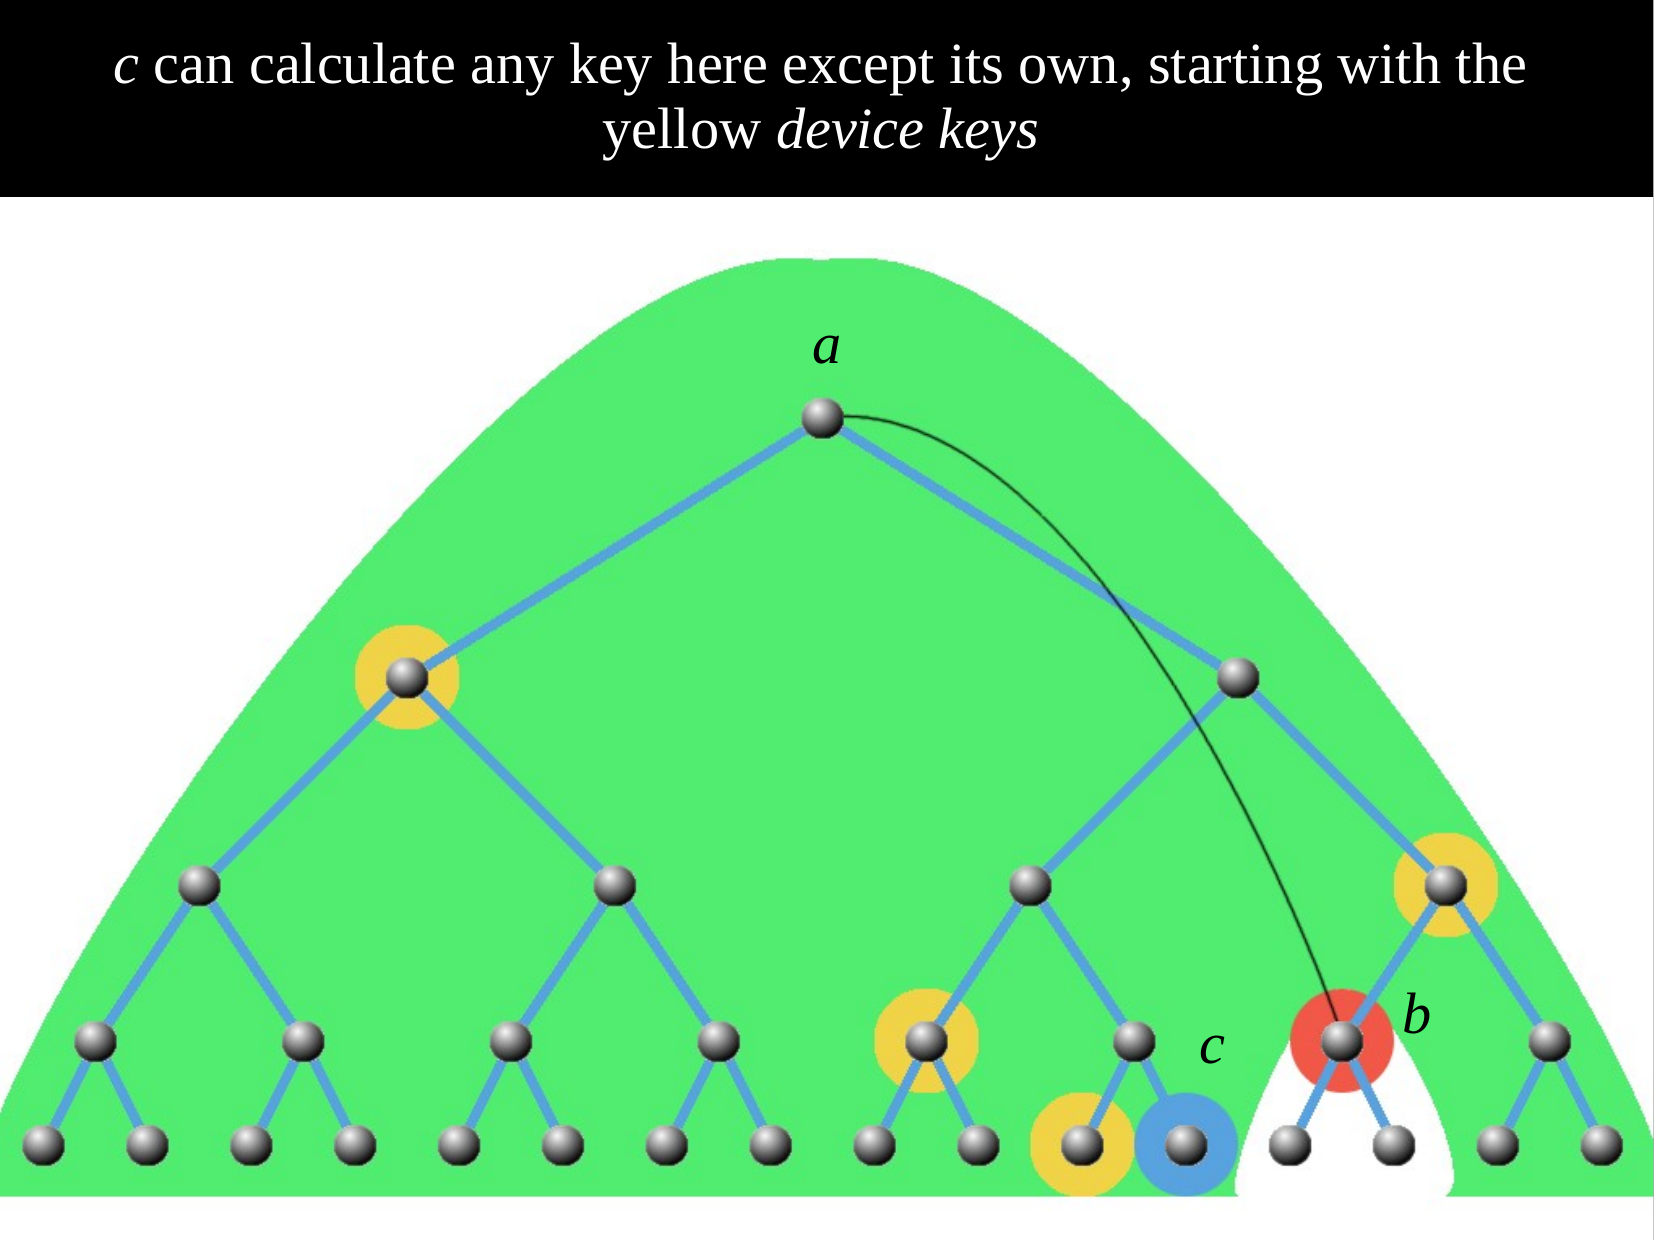

# c can calculate any key here except its own, starting with the yellow device keys
a
b
c